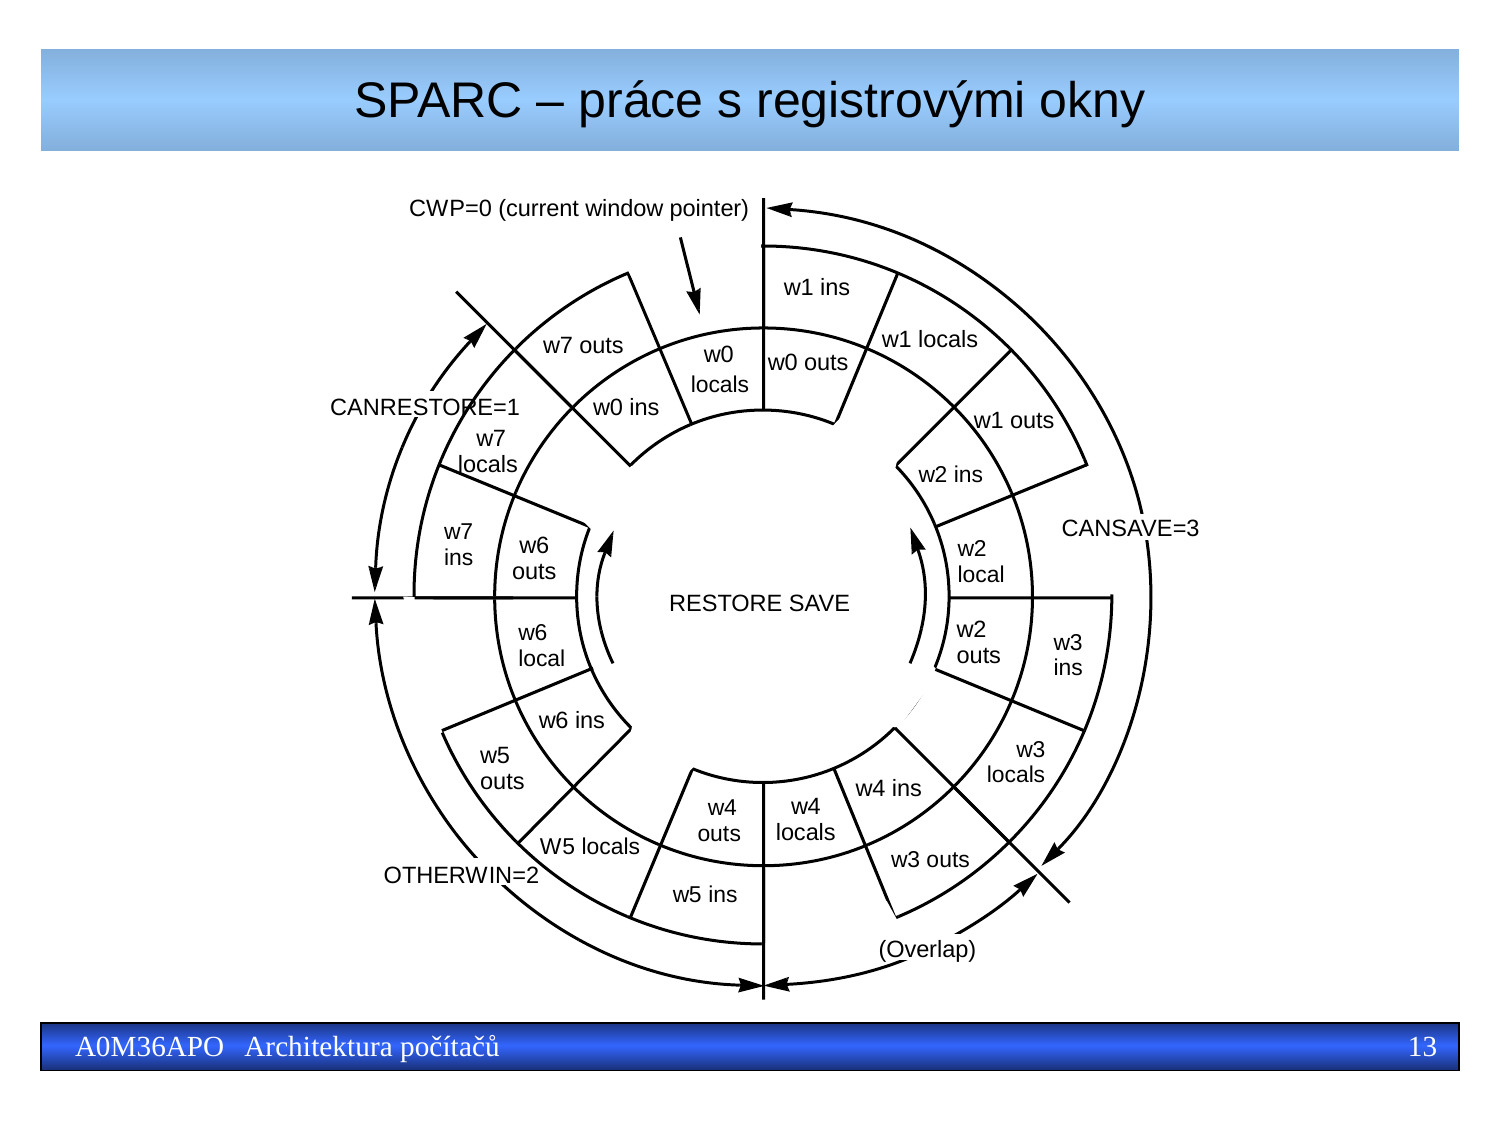

# SPARC – práce s registrovými okny
A0M36APO Architektura počítačů
13